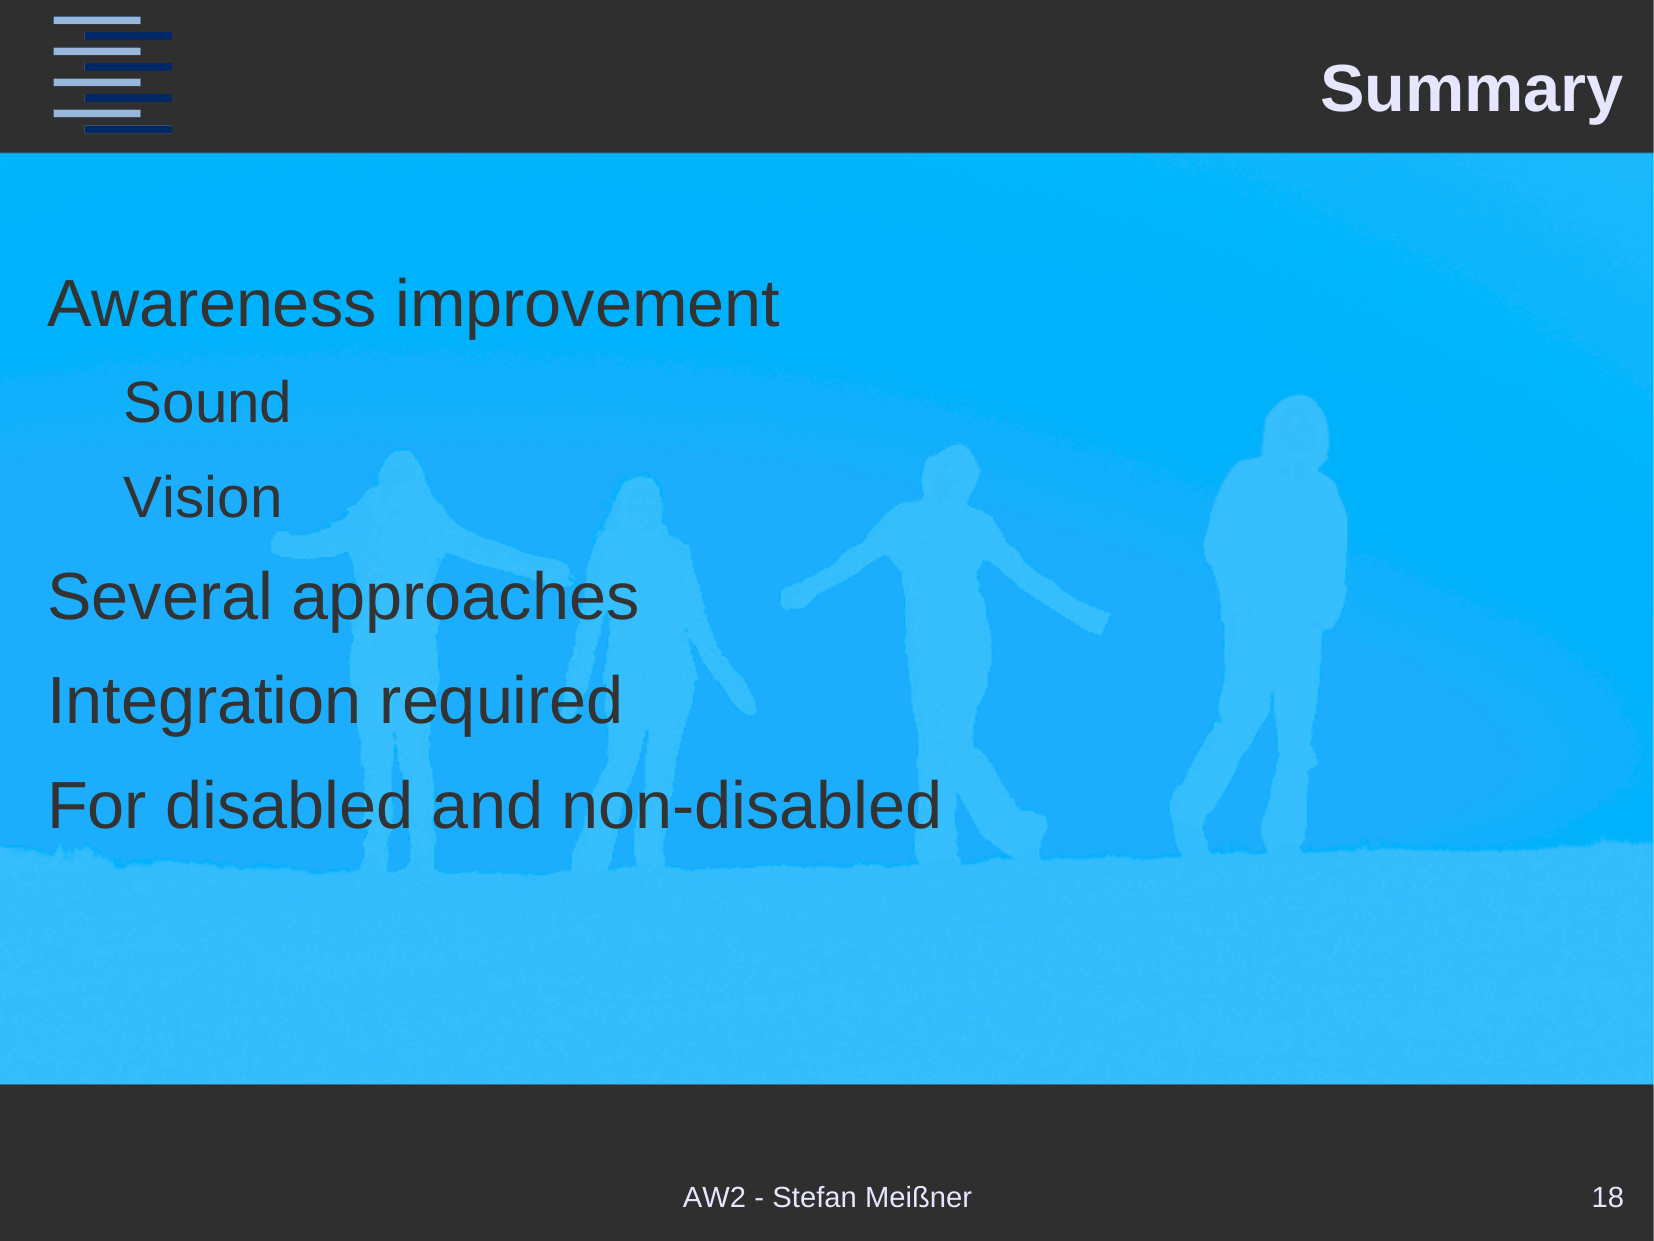

# Summary
Awareness improvement
Sound
Vision
Several approaches
Integration required
For disabled and non-disabled
AW2 - Stefan Meißner
18